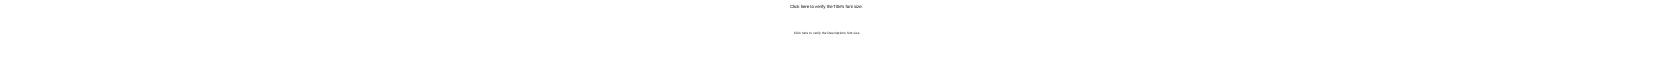

# Click here to verify the Title's font size.
Click here to verify the Description's font size